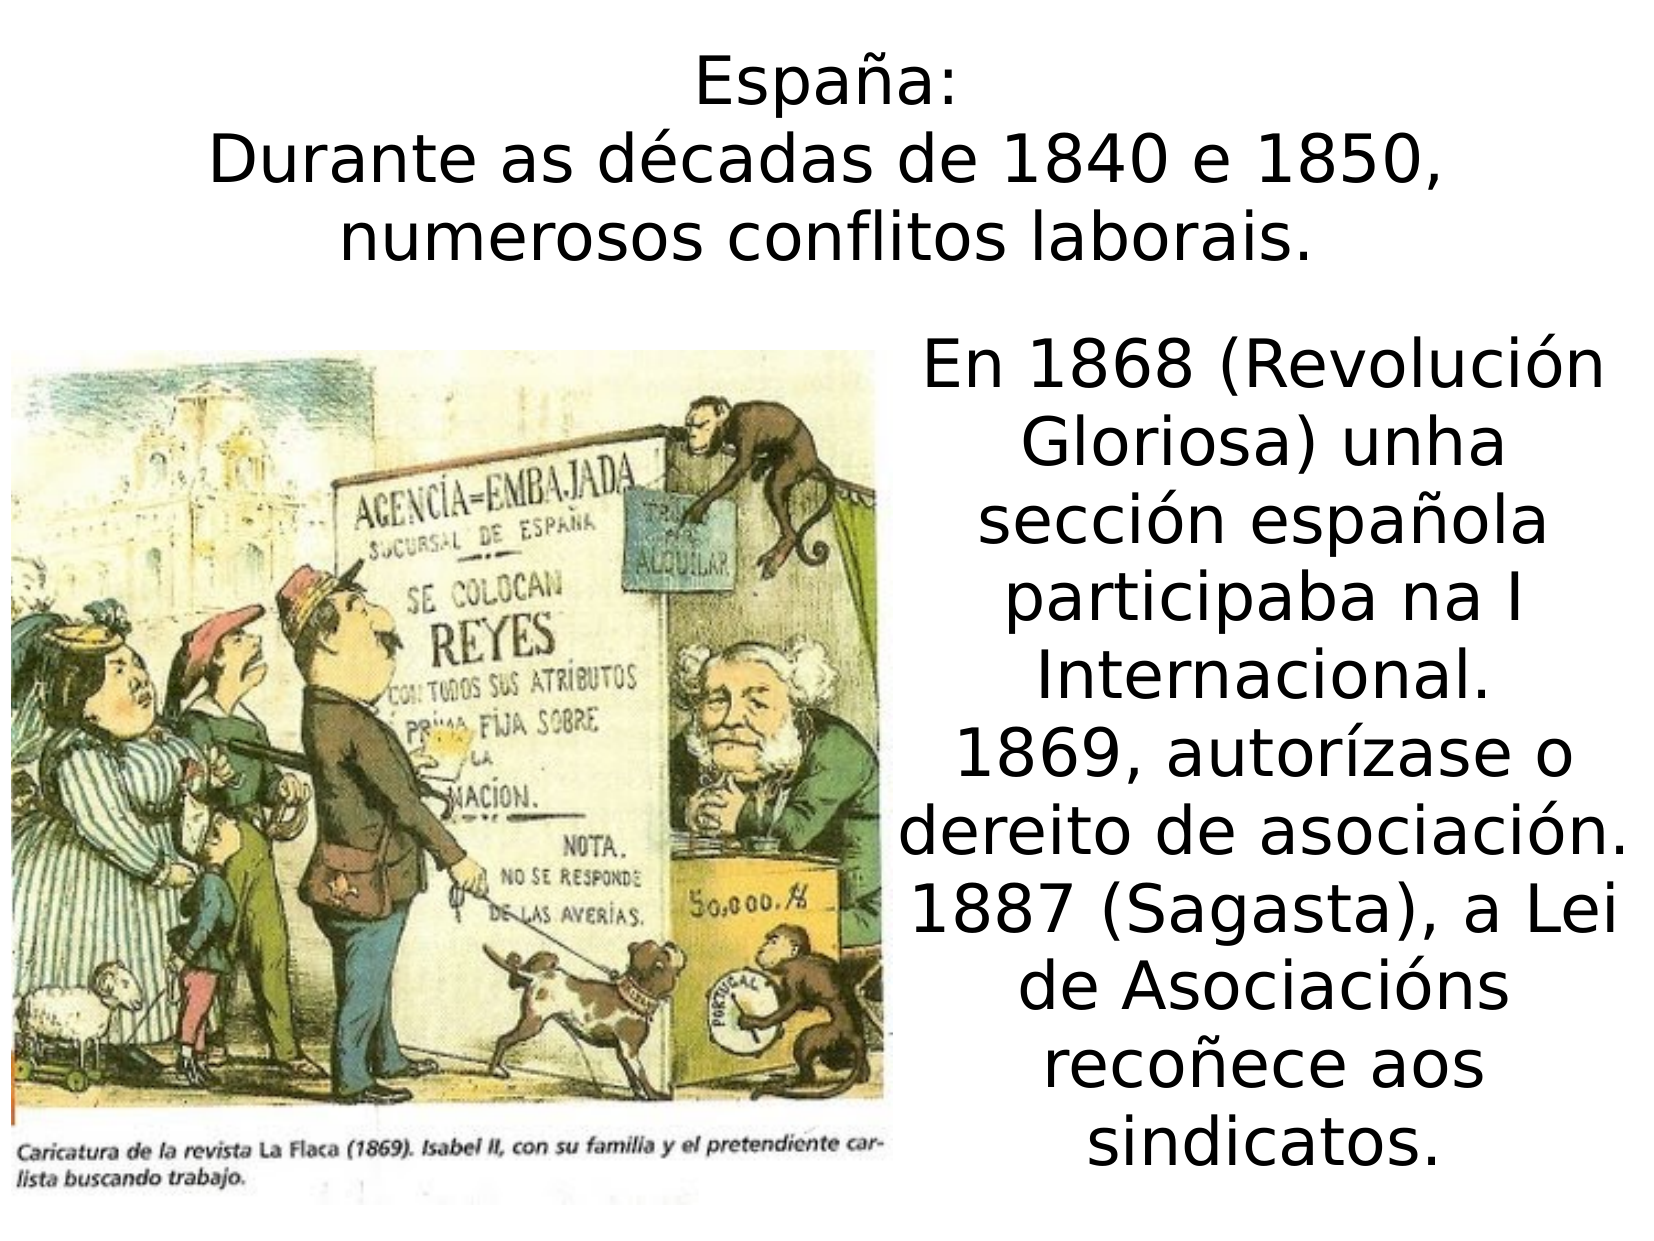

España:
Durante as décadas de 1840 e 1850, numerosos conflitos laborais.
# En 1868 (Revolución Gloriosa) unha sección española participaba na I Internacional.
1869, autorízase o dereito de asociación.
1887 (Sagasta), a Lei de Asociacións recoñece aos sindicatos.